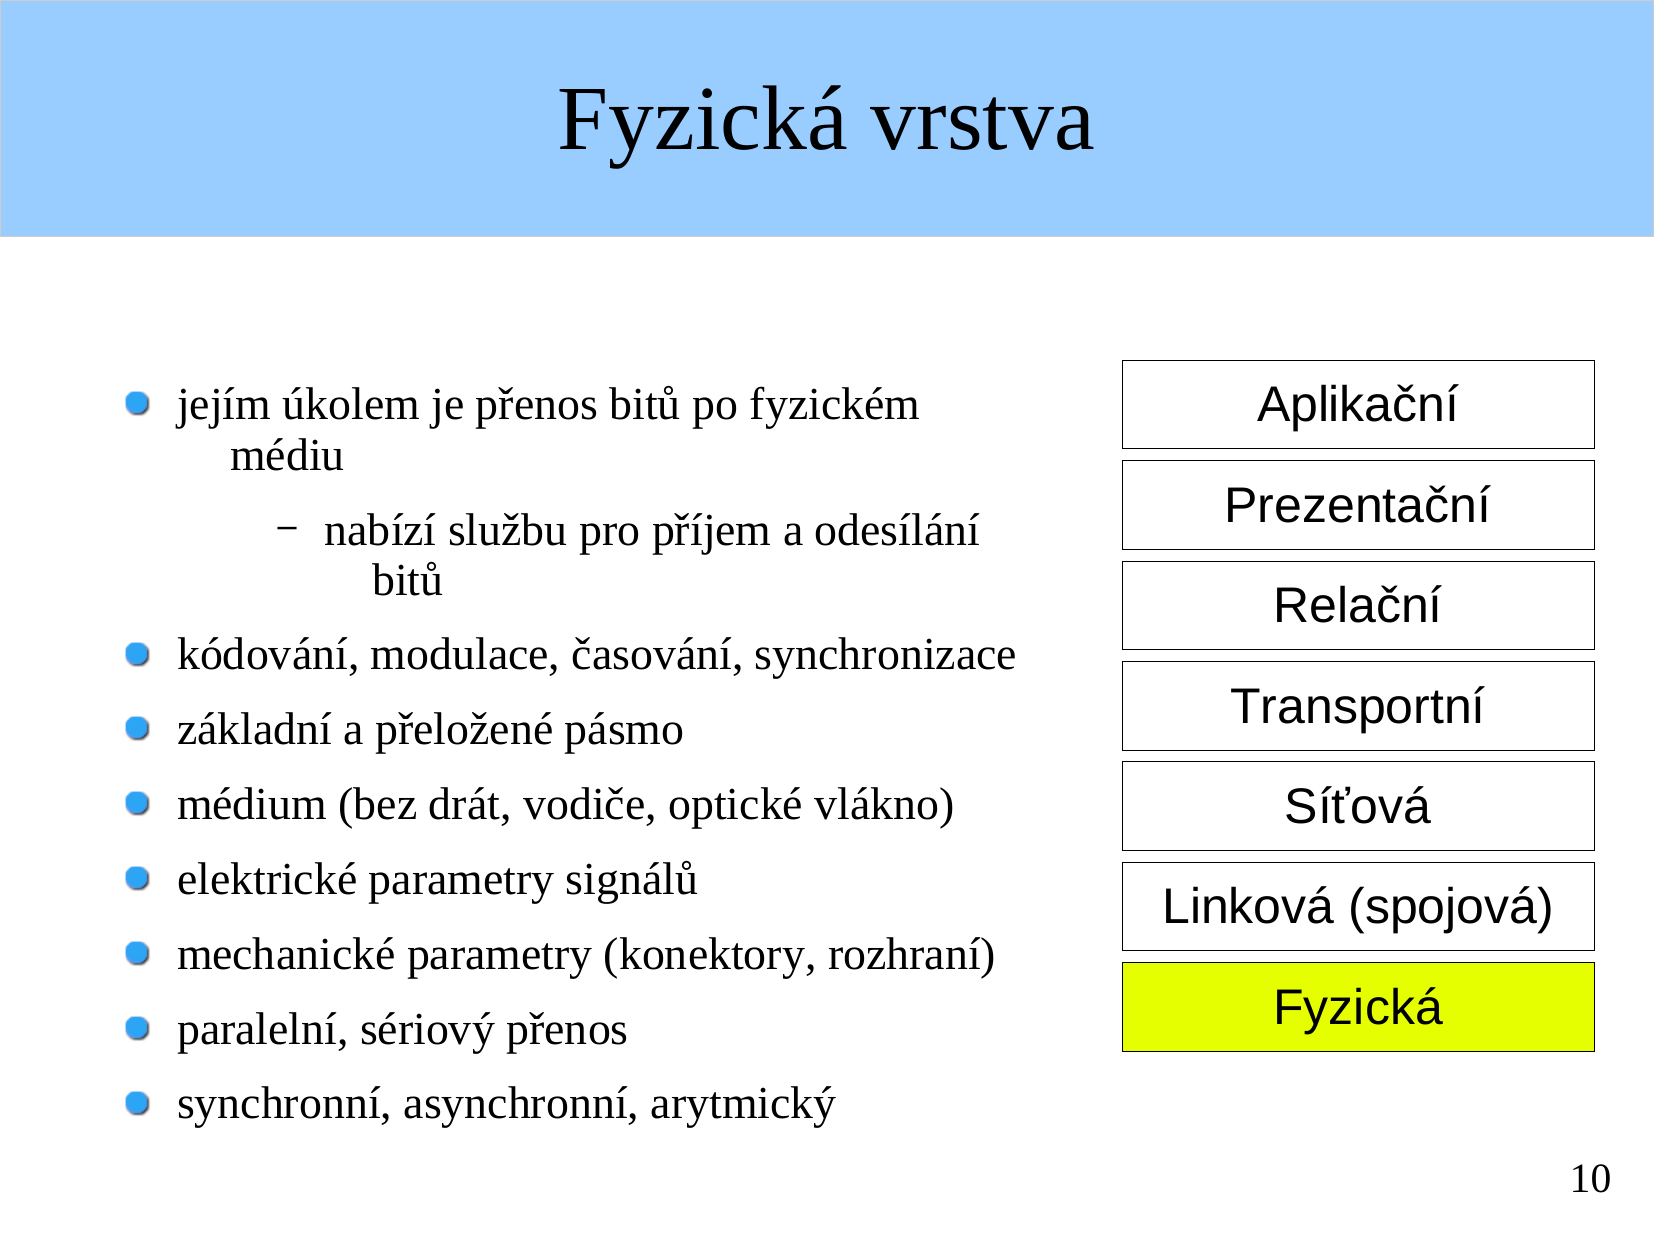

# Fyzická vrstva
Aplikační
jejím úkolem je přenos bitů po fyzickém médiu
nabízí službu pro příjem a odesílání bitů
kódování, modulace, časování, synchronizace
základní a přeložené pásmo
médium (bez drát, vodiče, optické vlákno)
elektrické parametry signálů
mechanické parametry (konektory, rozhraní)
paralelní, sériový přenos
synchronní, asynchronní, arytmický
Prezentační
Relační
Transportní
Síťová
Linková (spojová)
Fyzická